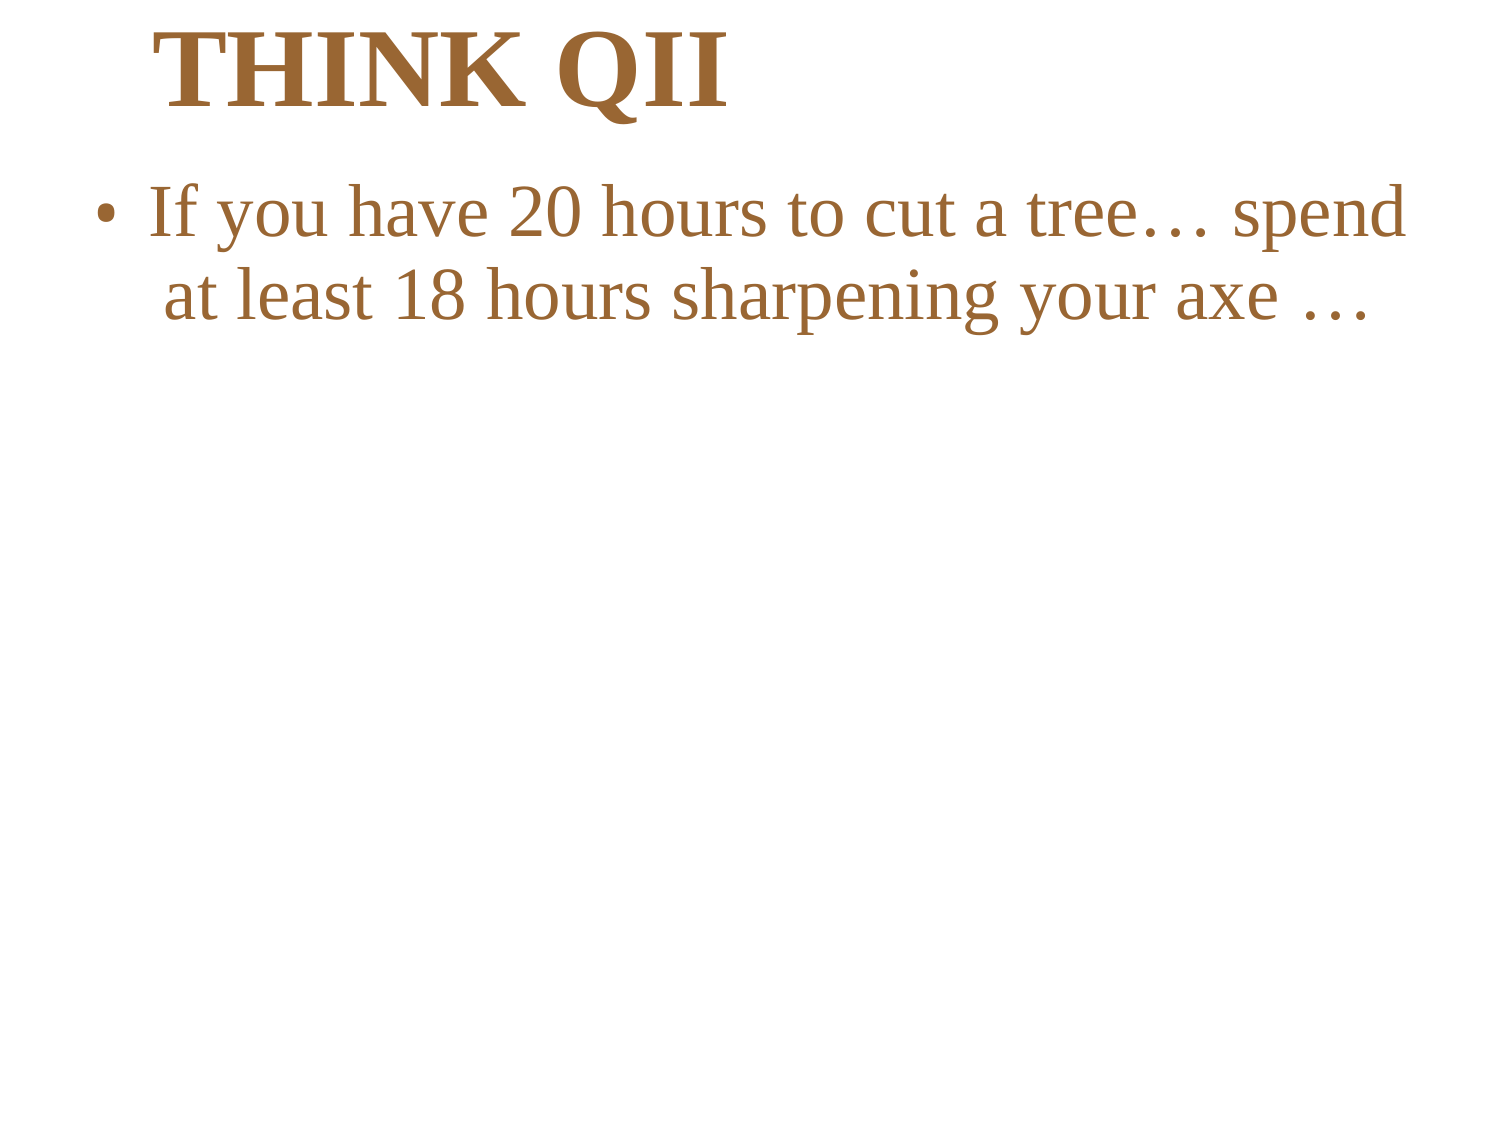

# THINK QII
If you have 20 hours to cut a tree… spend at least 18 hours sharpening your axe …